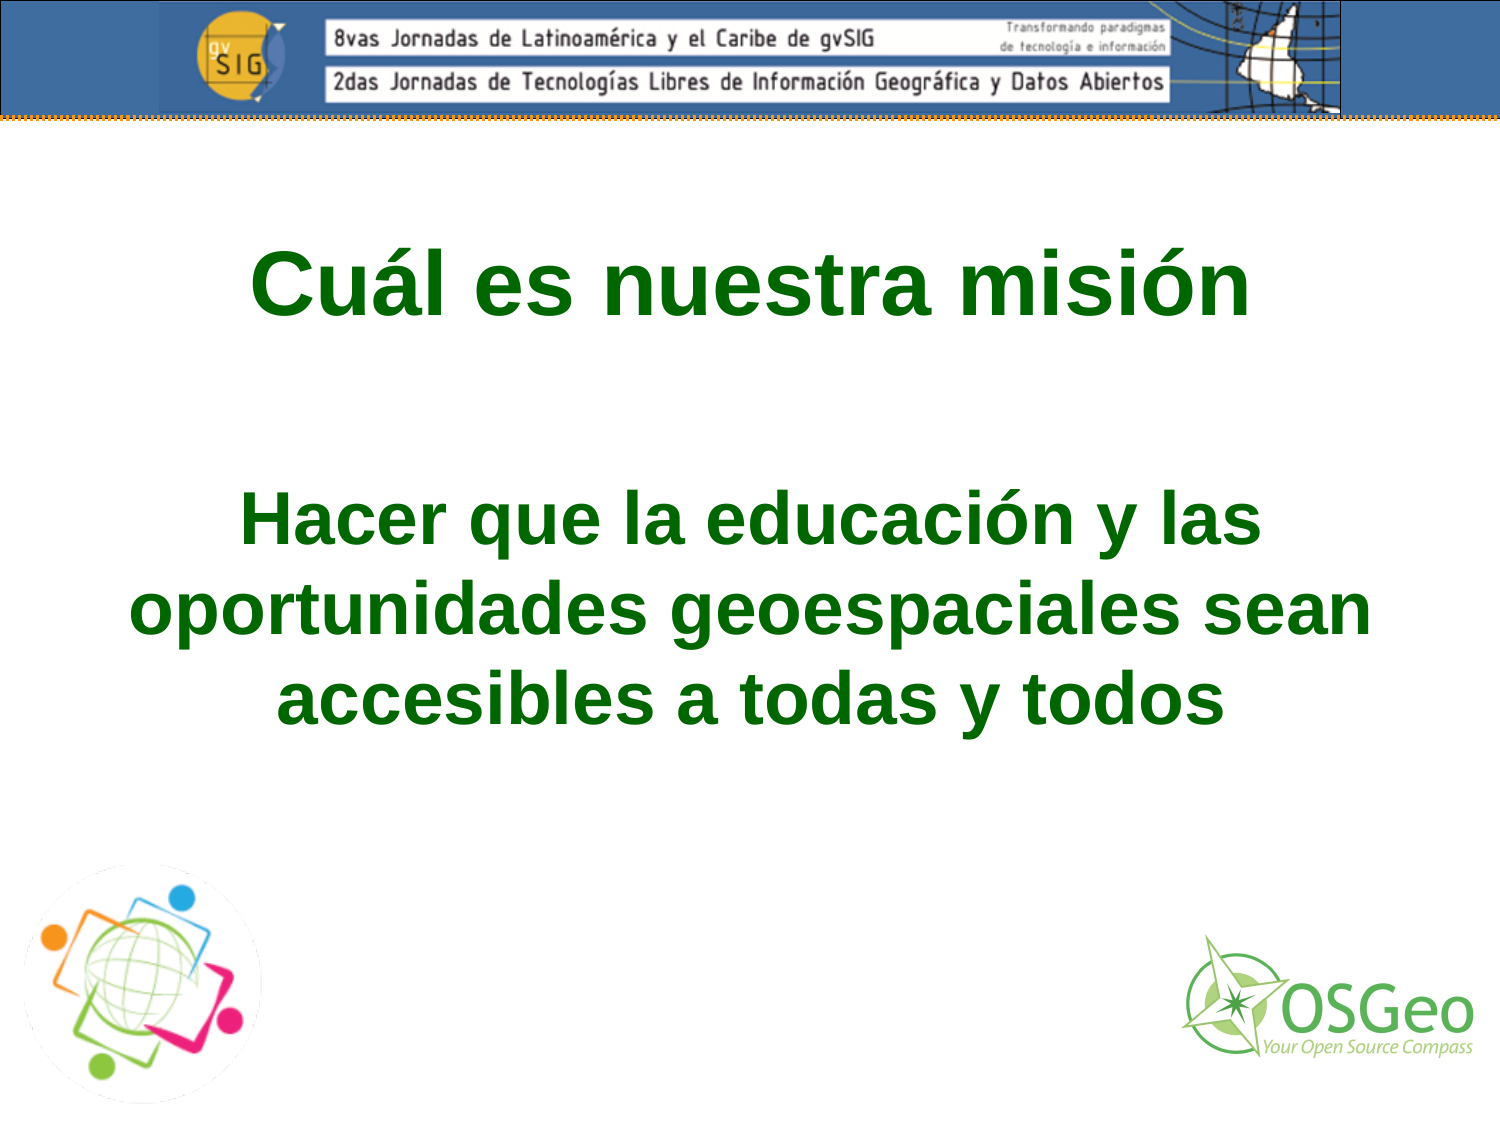

# Cuál es nuestra misión
Hacer que la educación y las oportunidades geoespaciales sean accesibles a todas y todos